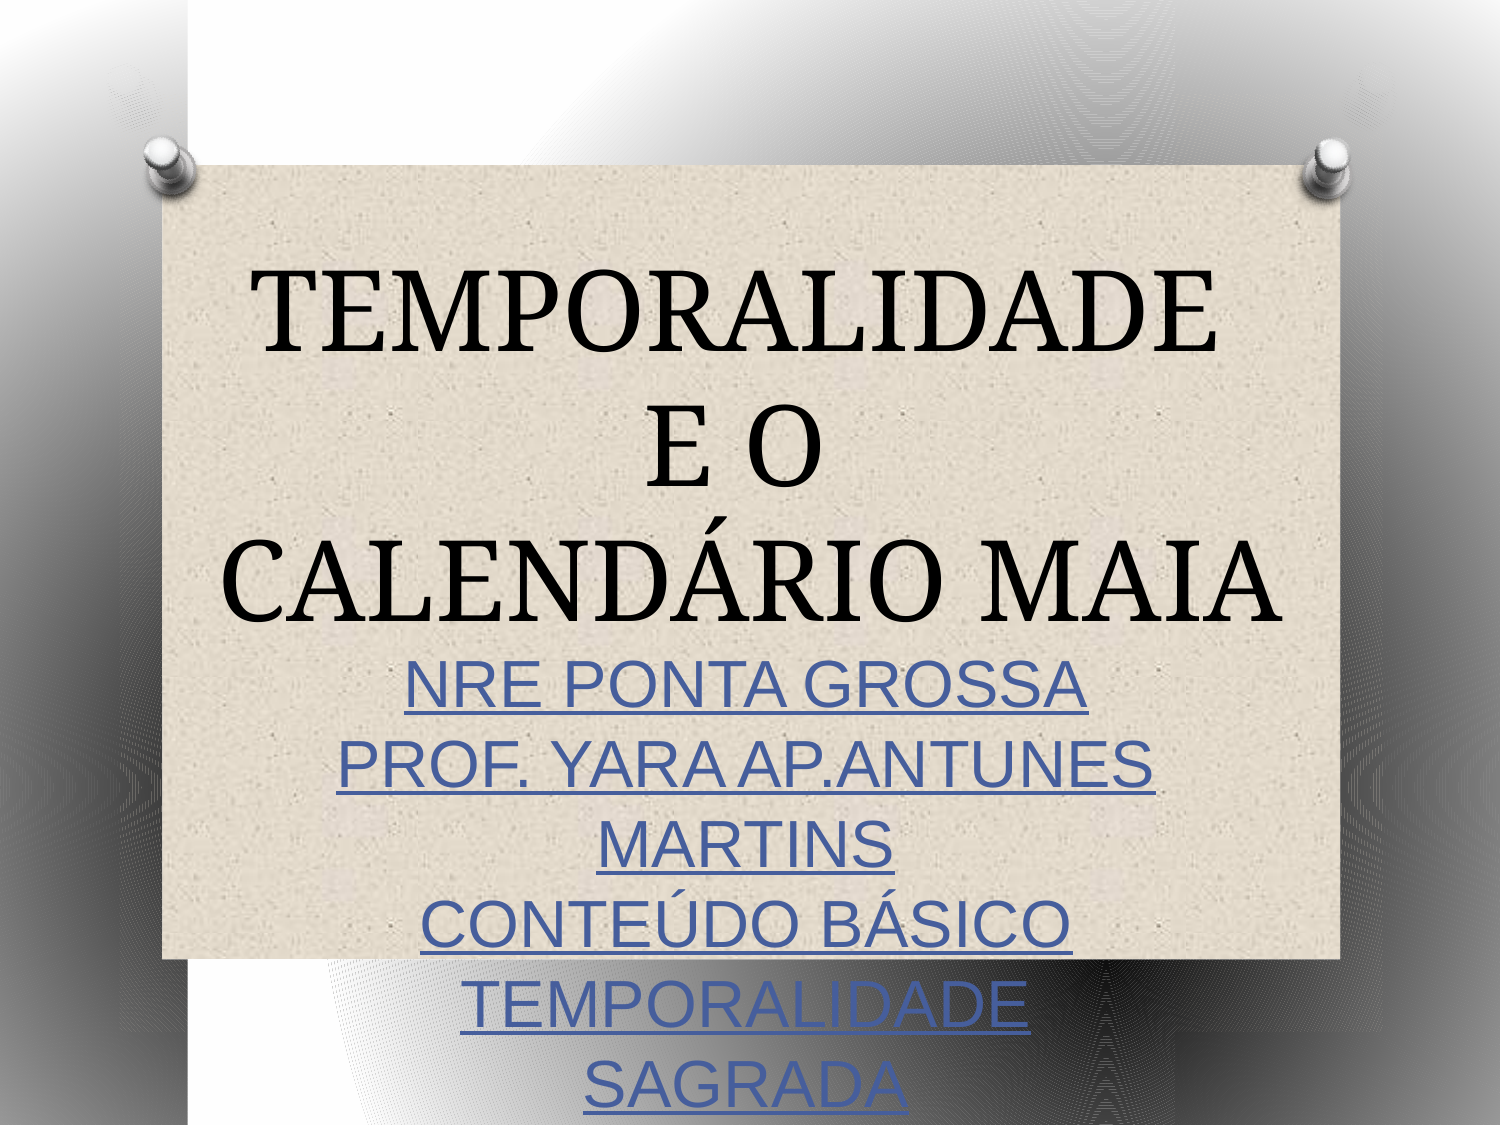

# TEMPORALIDADE E O CALENDÁRIO MAIA
NRE PONTA GROSSA
PROF. YARA AP.ANTUNES MARTINS
CONTEÚDO BÁSICO TEMPORALIDADE SAGRADA